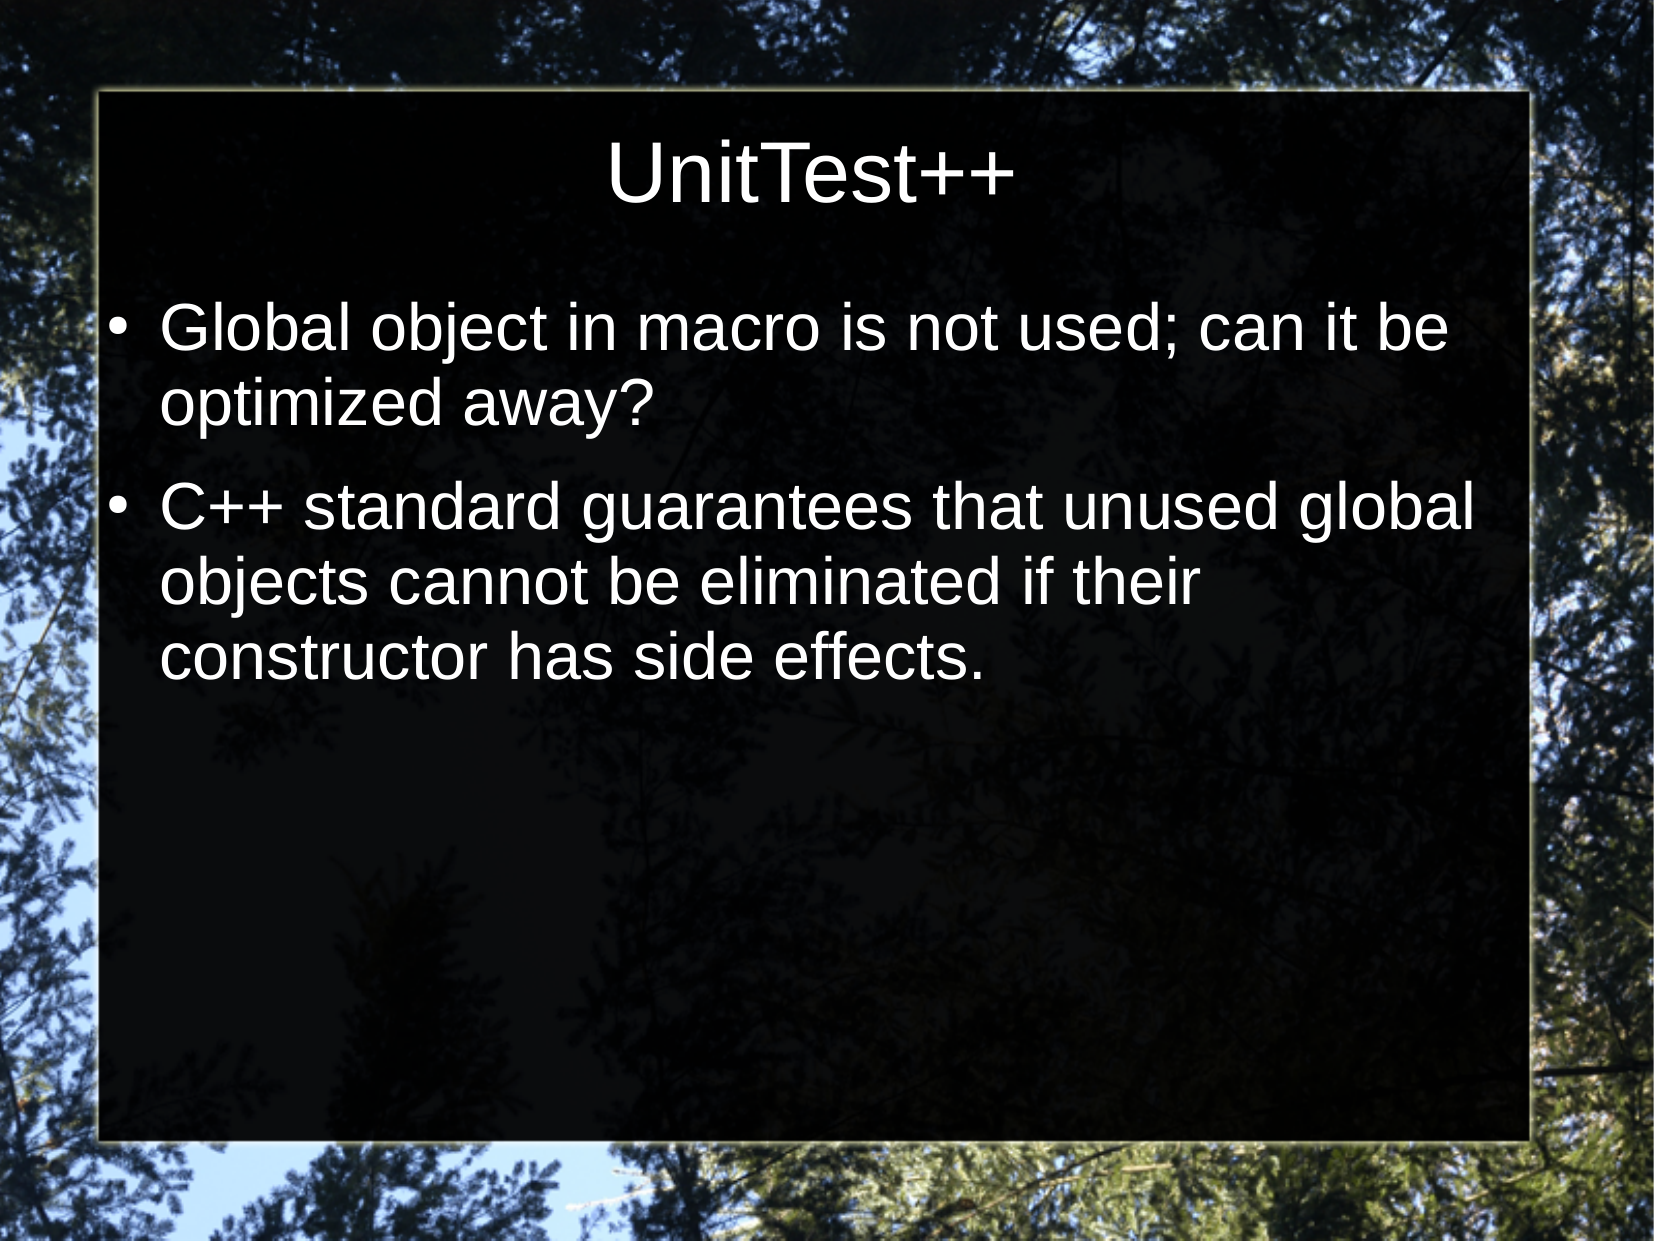

# UnitTest++
Global object in macro is not used; can it be optimized away?
C++ standard guarantees that unused global objects cannot be eliminated if their constructor has side effects.